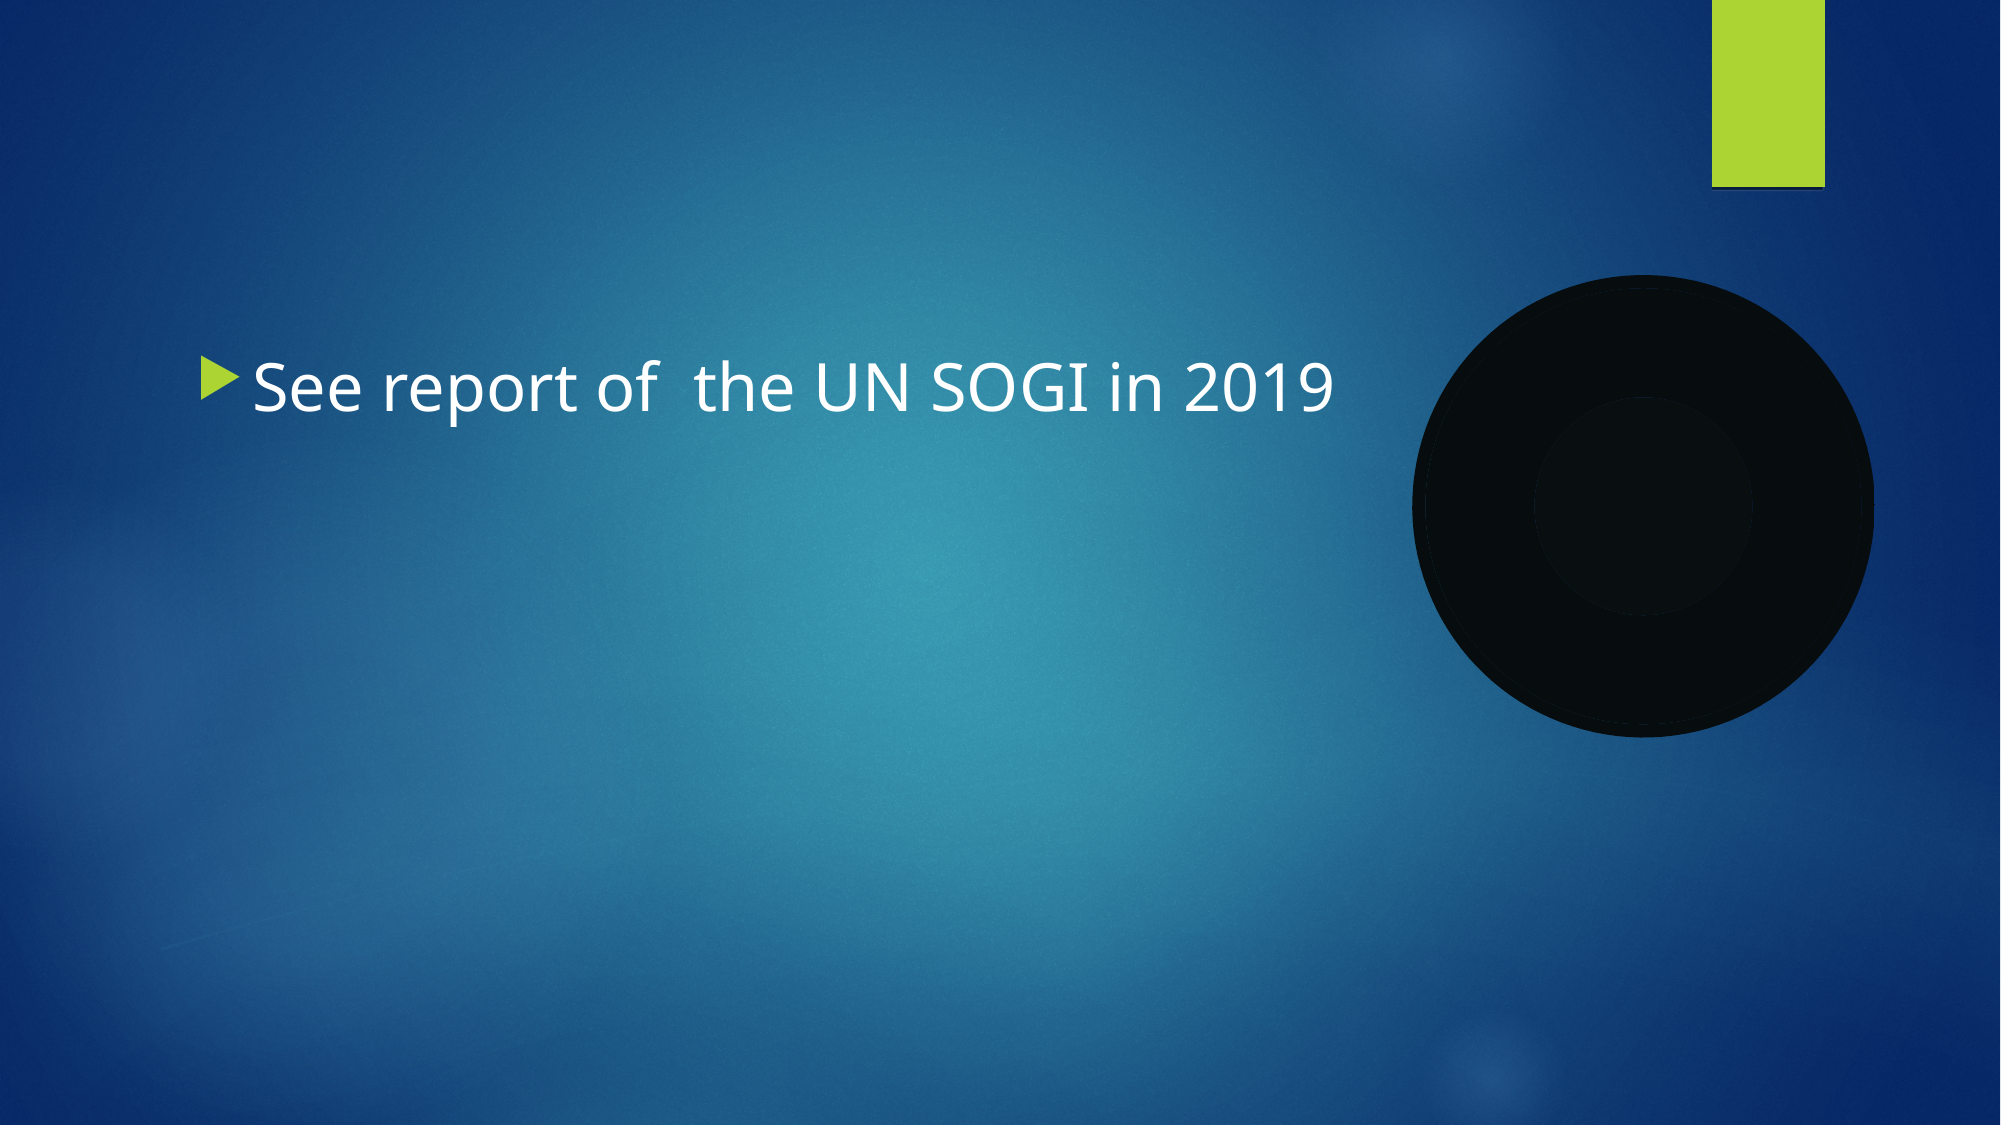

#
See report of the UN SOGI in 2019